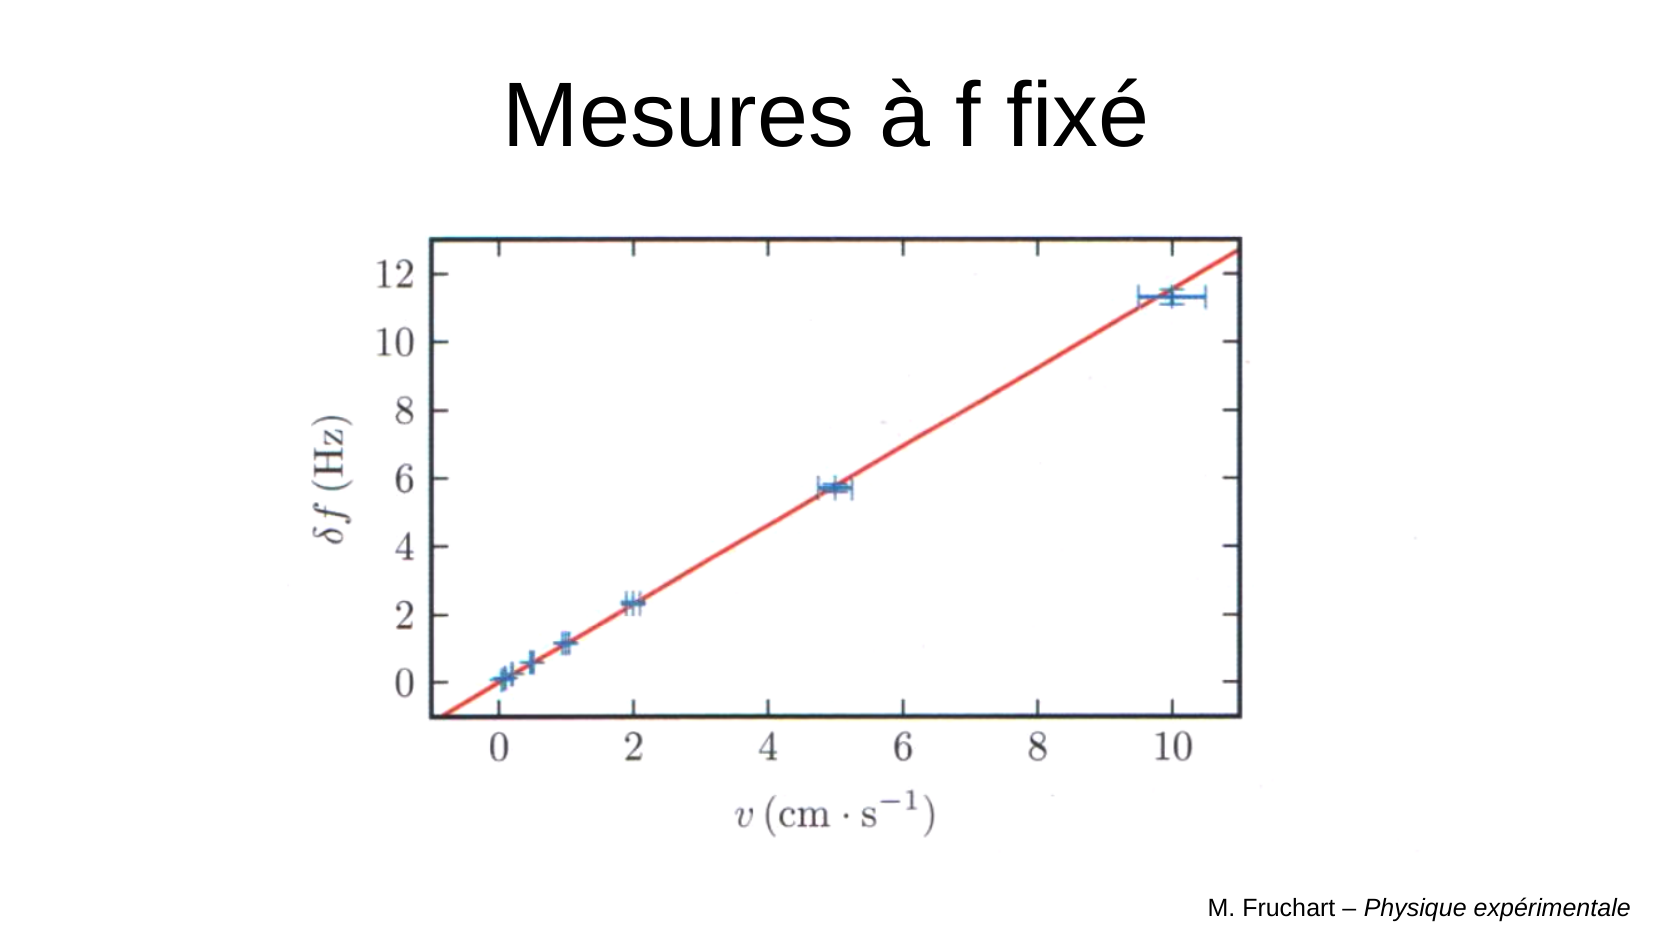

# Mesures à f fixé
M. Fruchart – Physique expérimentale